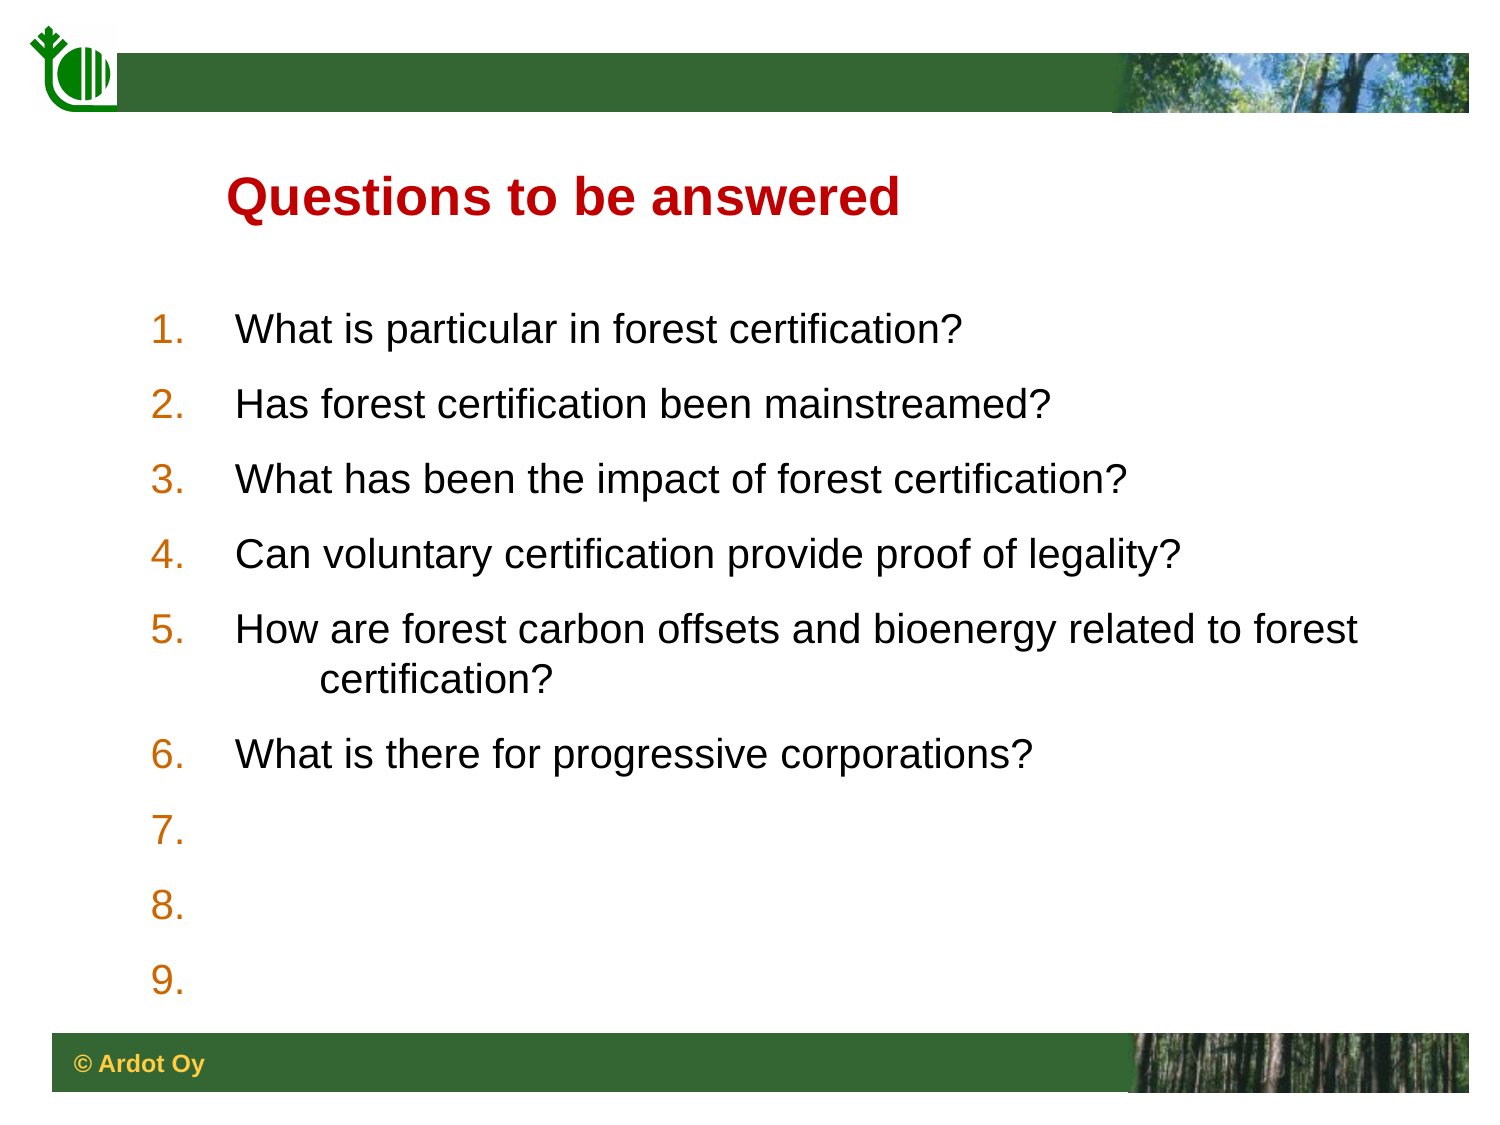

# Questions to be answered
What is particular in forest certification?
Has forest certification been mainstreamed?
What has been the impact of forest certification?
Can voluntary certification provide proof of legality?
How are forest carbon offsets and bioenergy related to forest certification?
What is there for progressive corporations?